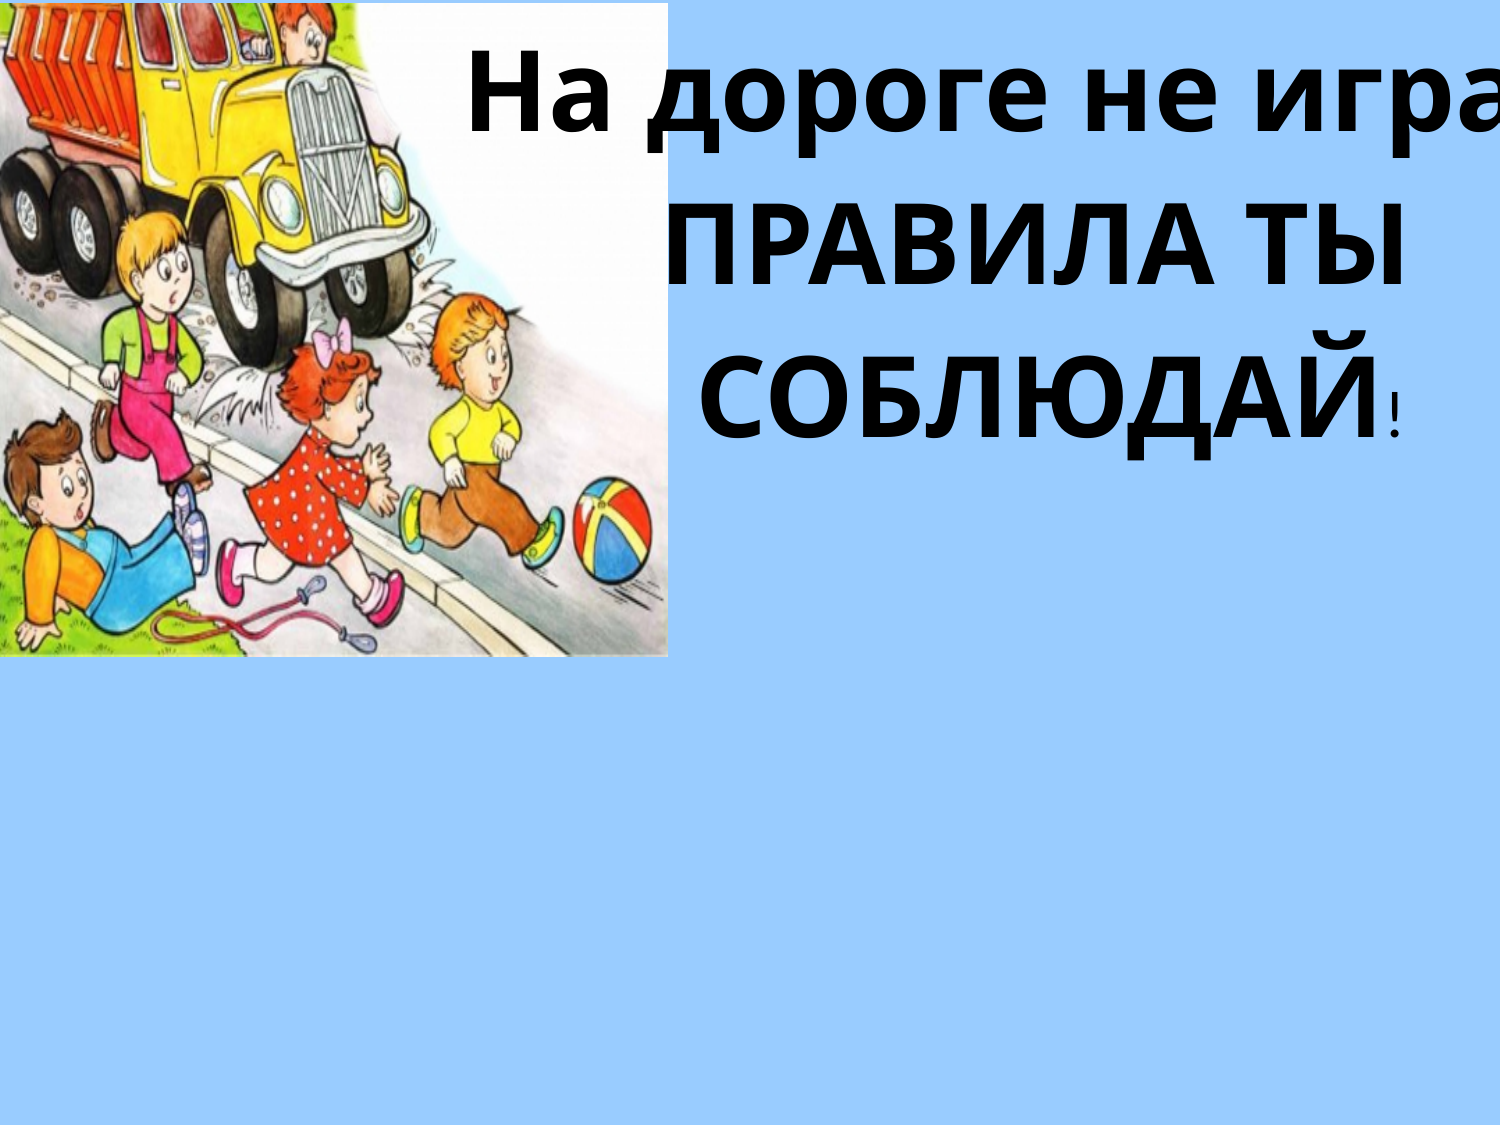

На дороге не играй!
ПРАВИЛА ТЫ
СОБЛЮДАЙ!